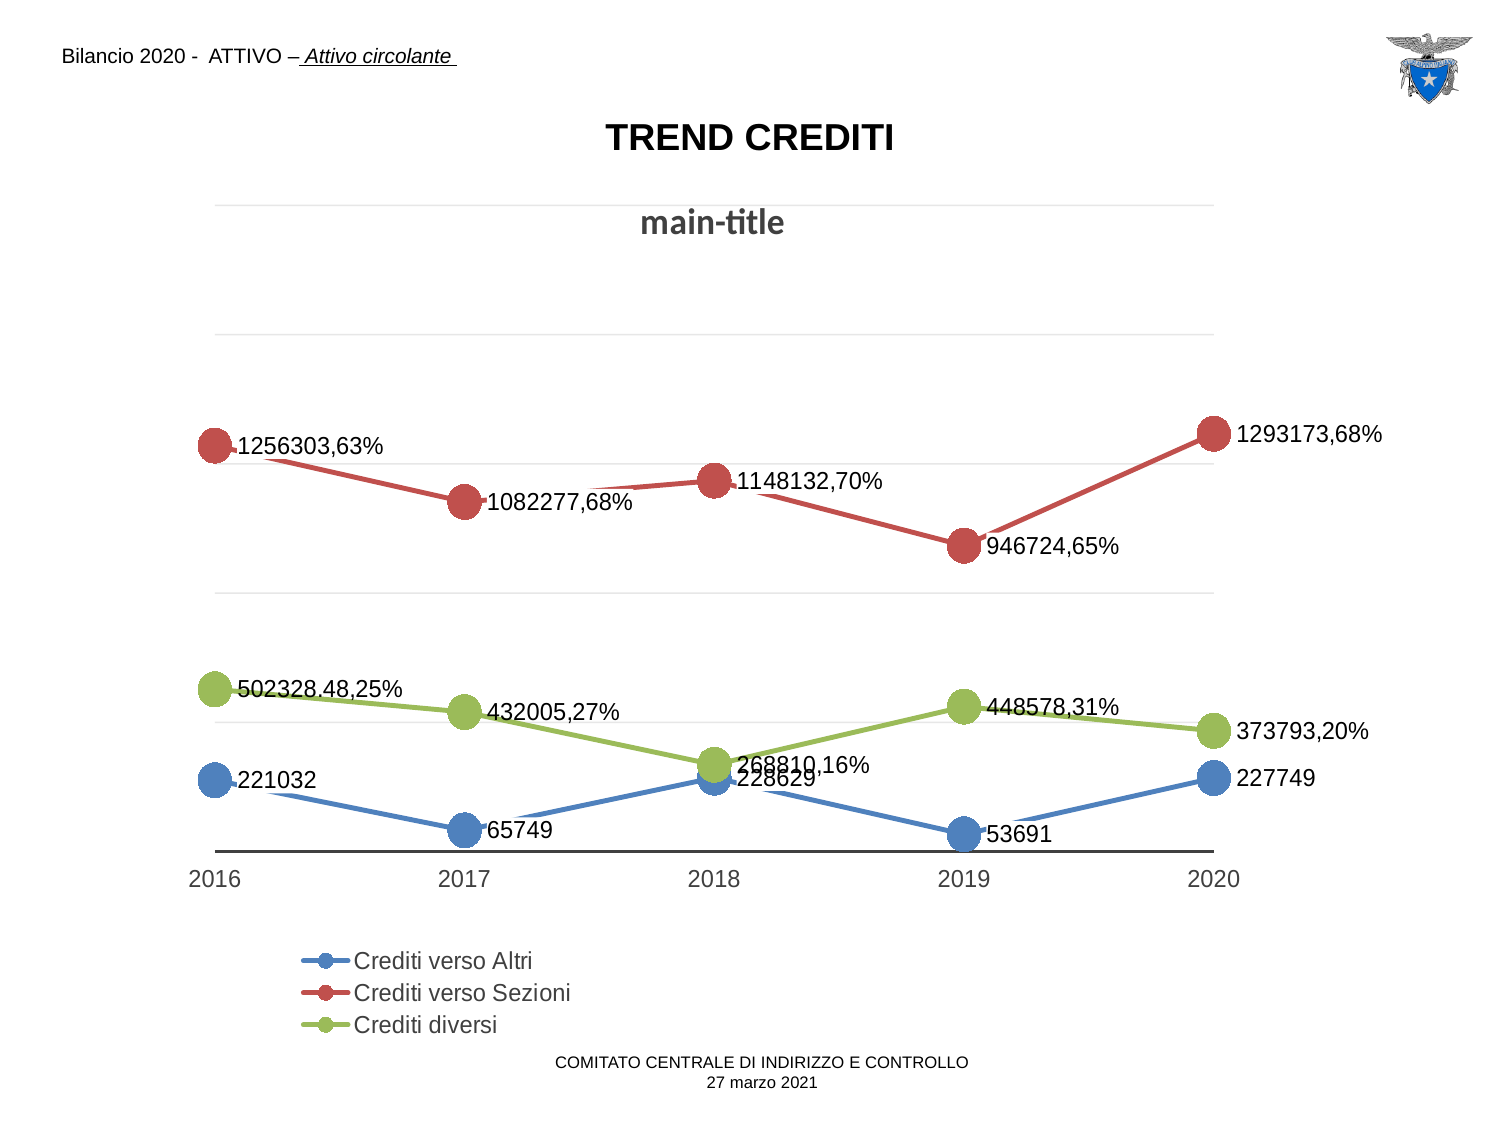

Bilancio 2020 - ATTIVO – Attivo circolante
TREND CREDITI
### Chart: main-title
| Category | Crediti verso Altri | Crediti verso Sezioni | Crediti diversi |
|---|---|---|---|
| 2016 | 221032.0 | 1256303.0 | 502328.48 |
| 2017 | 65749.0 | 1082277.0 | 432005.0 |
| 2018 | 228629.0 | 1148132.0 | 268810.0 |
| 2019 | 53691.0 | 946724.0 | 448578.0 |
| 2020 | 227749.0 | 1293173.0 | 373793.0 |
COMITATO CENTRALE DI INDIRIZZO E CONTROLLO
27 marzo 2021